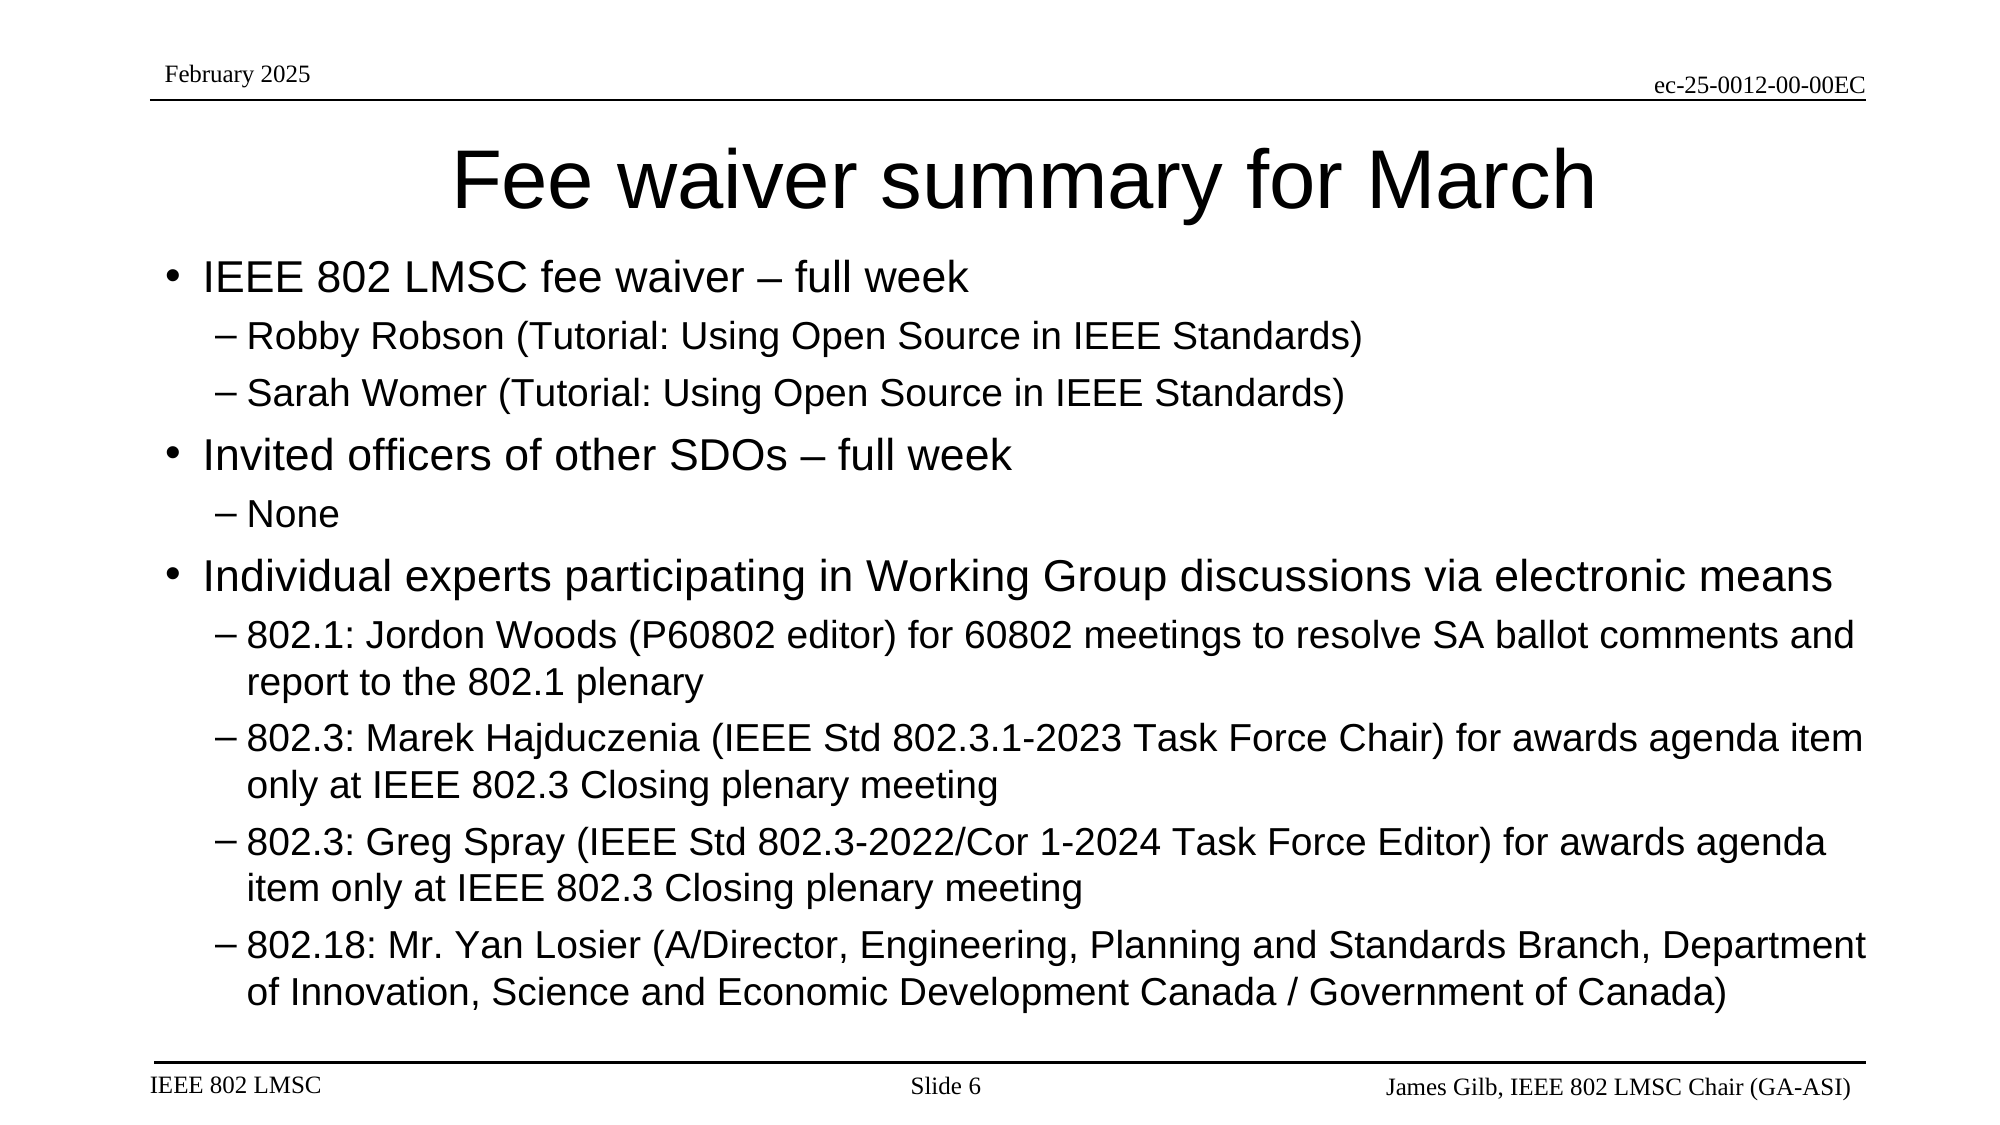

# Fee waiver summary for March
IEEE 802 LMSC fee waiver – full week
Robby Robson (Tutorial: Using Open Source in IEEE Standards)
Sarah Womer (Tutorial: Using Open Source in IEEE Standards)
Invited officers of other SDOs – full week
None
Individual experts participating in Working Group discussions via electronic means
802.1: Jordon Woods (P60802 editor) for 60802 meetings to resolve SA ballot comments and report to the 802.1 plenary
802.3: Marek Hajduczenia (IEEE Std 802.3.1-2023 Task Force Chair) for awards agenda item only at IEEE 802.3 Closing plenary meeting
802.3: Greg Spray (IEEE Std 802.3-2022/Cor 1-2024 Task Force Editor) for awards agenda item only at IEEE 802.3 Closing plenary meeting
802.18: Mr. Yan Losier (A/Director, Engineering, Planning and Standards Branch, Department of Innovation, Science and Economic Development Canada / Government of Canada)
6